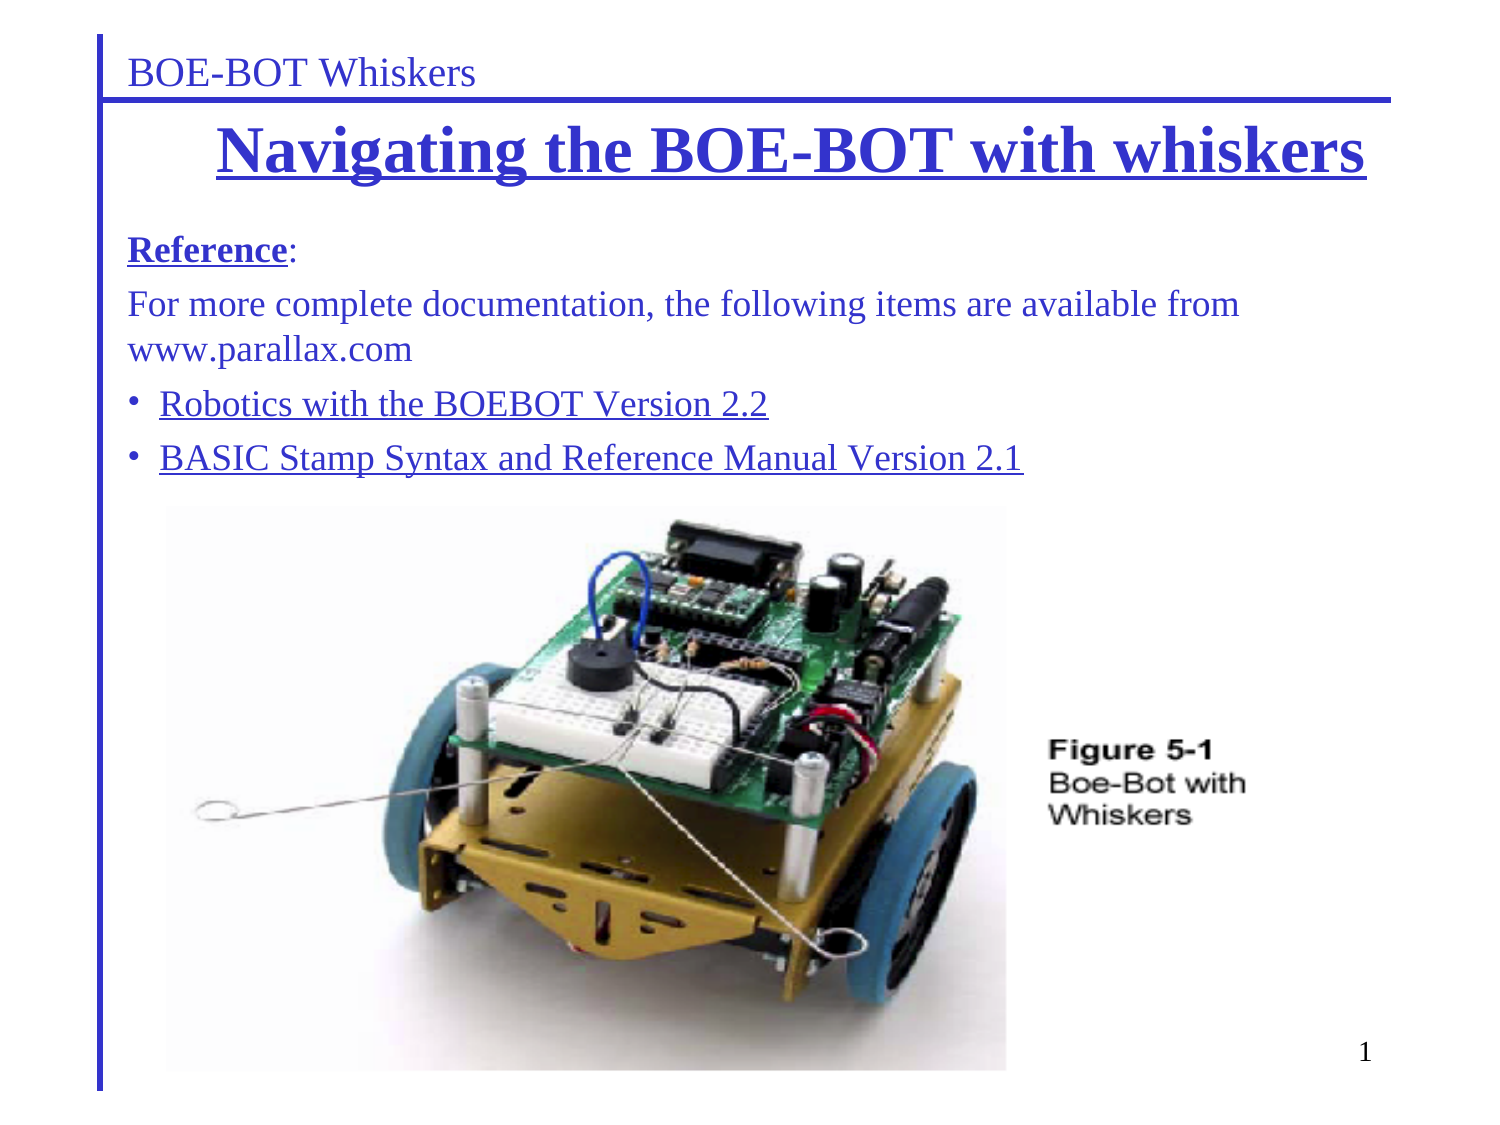

BOE-BOT Whiskers
Navigating the BOE-BOT with whiskers
Reference:
For more complete documentation, the following items are available from www.parallax.com
 Robotics with the BOEBOT Version 2.2
 BASIC Stamp Syntax and Reference Manual Version 2.1